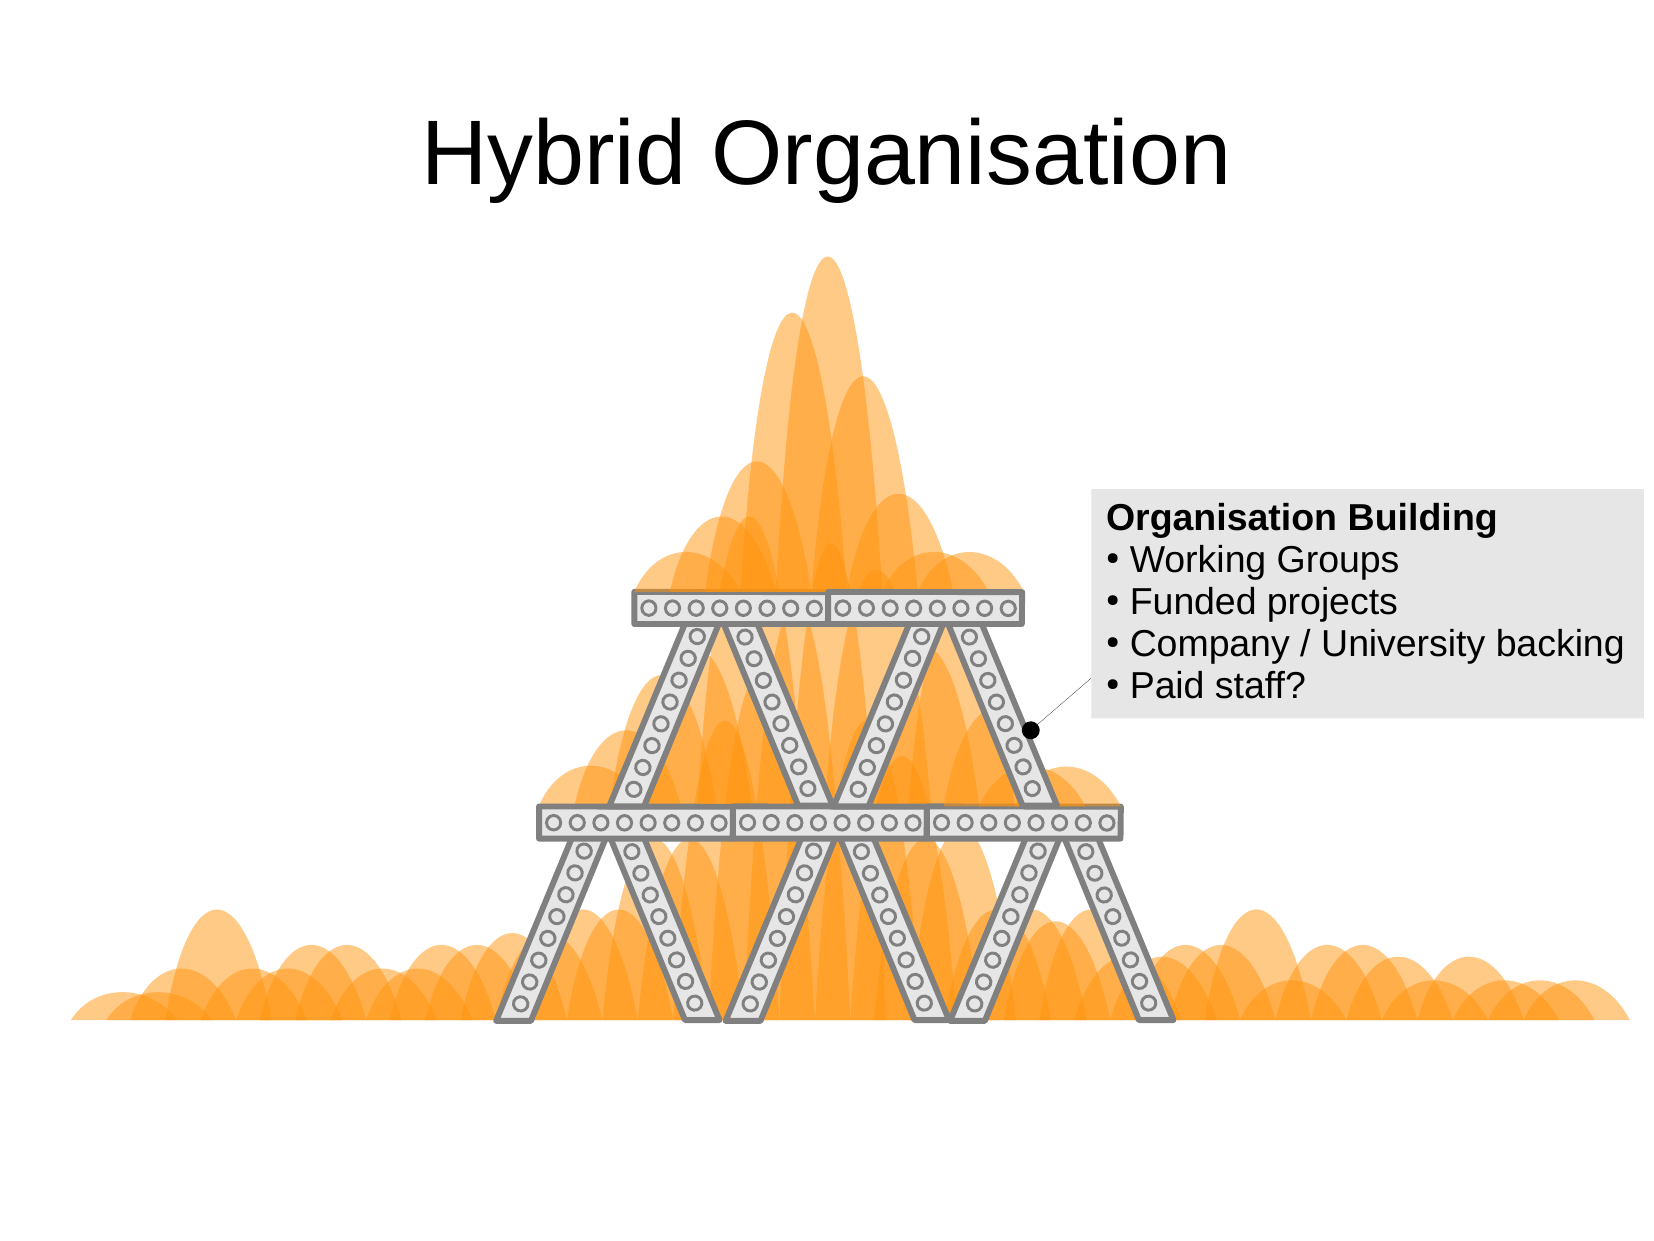

# Hybrid Organisation
Organisation Building
 Working Groups
 Funded projects
 Company / University backing
 Paid staff?